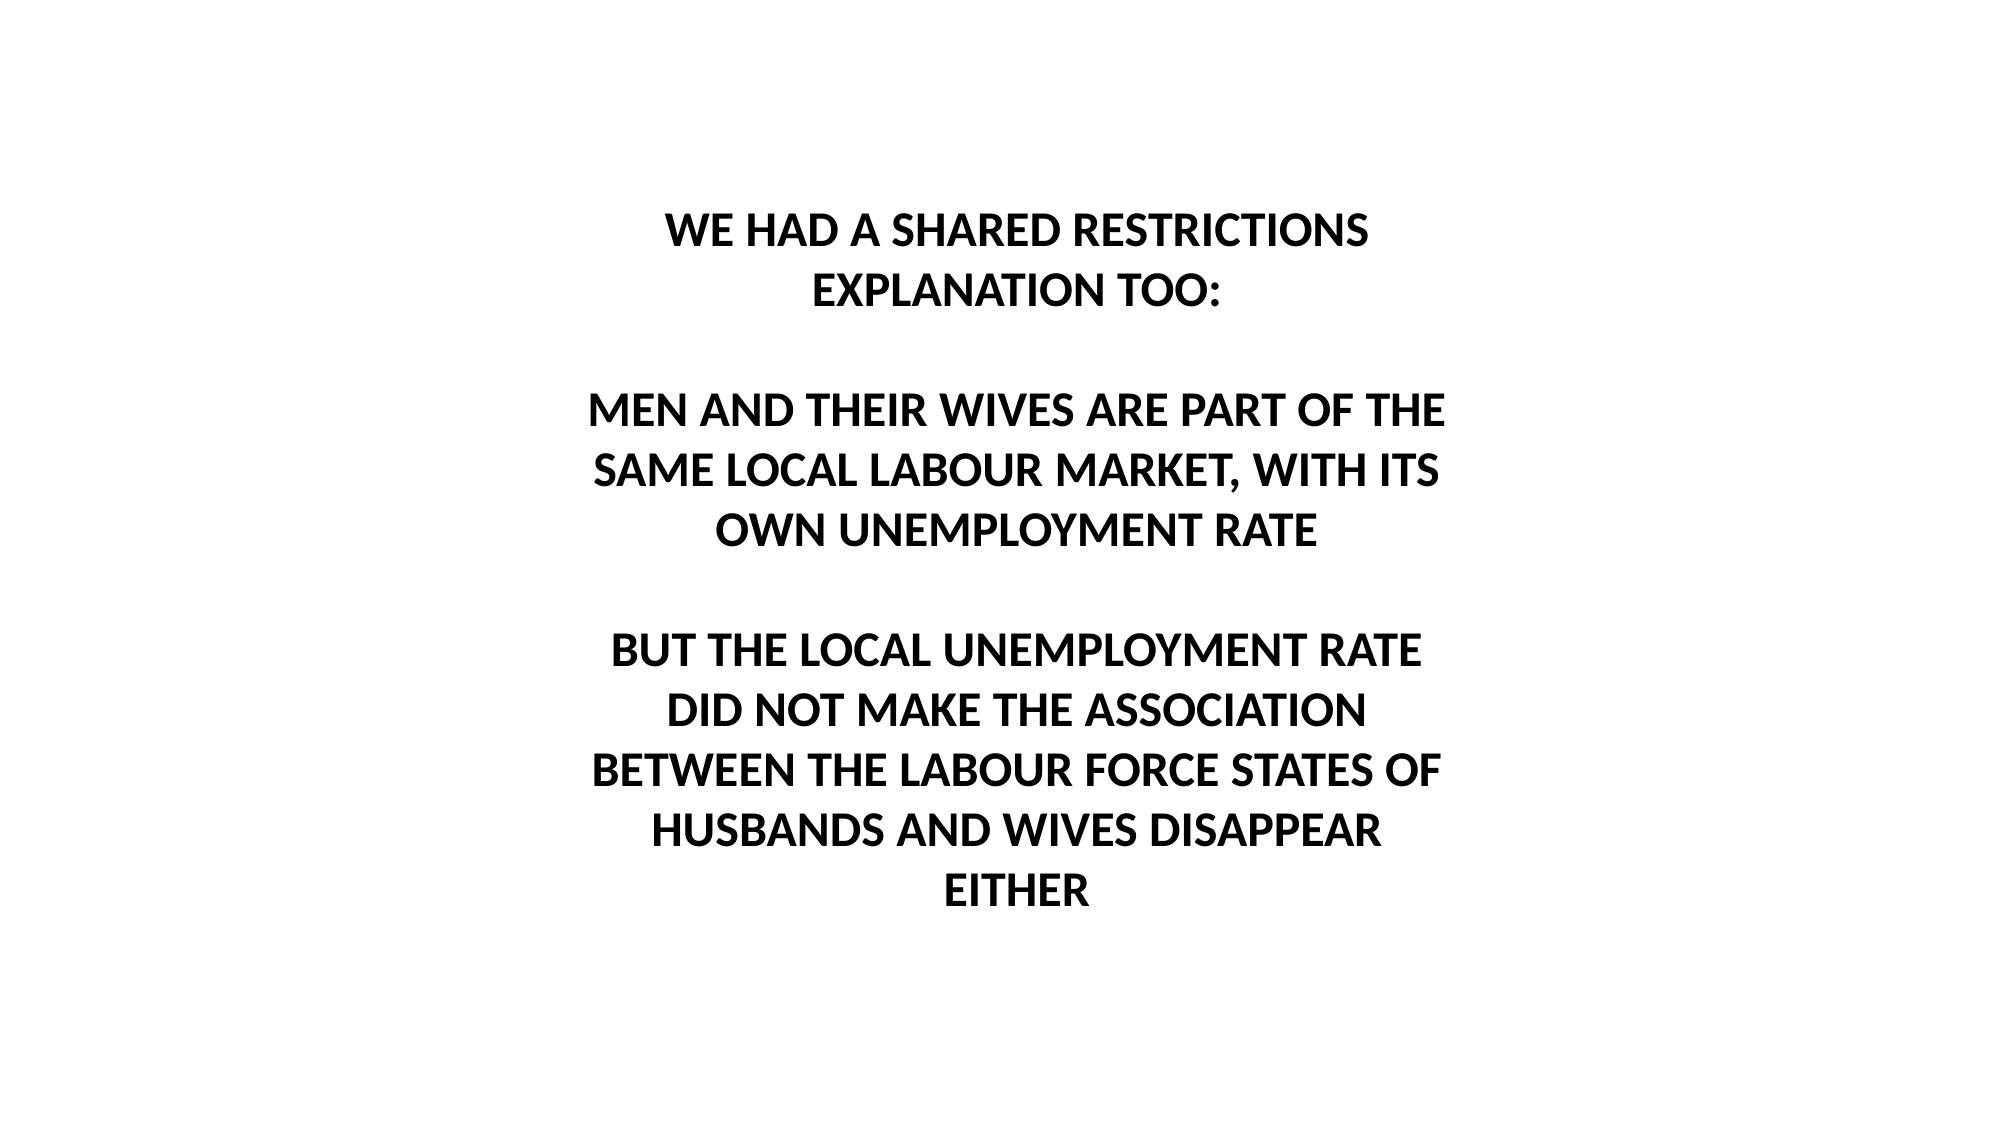

WE HAD A SHARED RESTRICTIONS EXPLANATION TOO:
MEN AND THEIR WIVES ARE PART OF THE SAME LOCAL LABOUR MARKET, WITH ITS OWN UNEMPLOYMENT RATE
BUT THE LOCAL UNEMPLOYMENT RATE DID NOT MAKE THE ASSOCIATION BETWEEN THE LABOUR FORCE STATES OF HUSBANDS AND WIVES DISAPPEAR EITHER